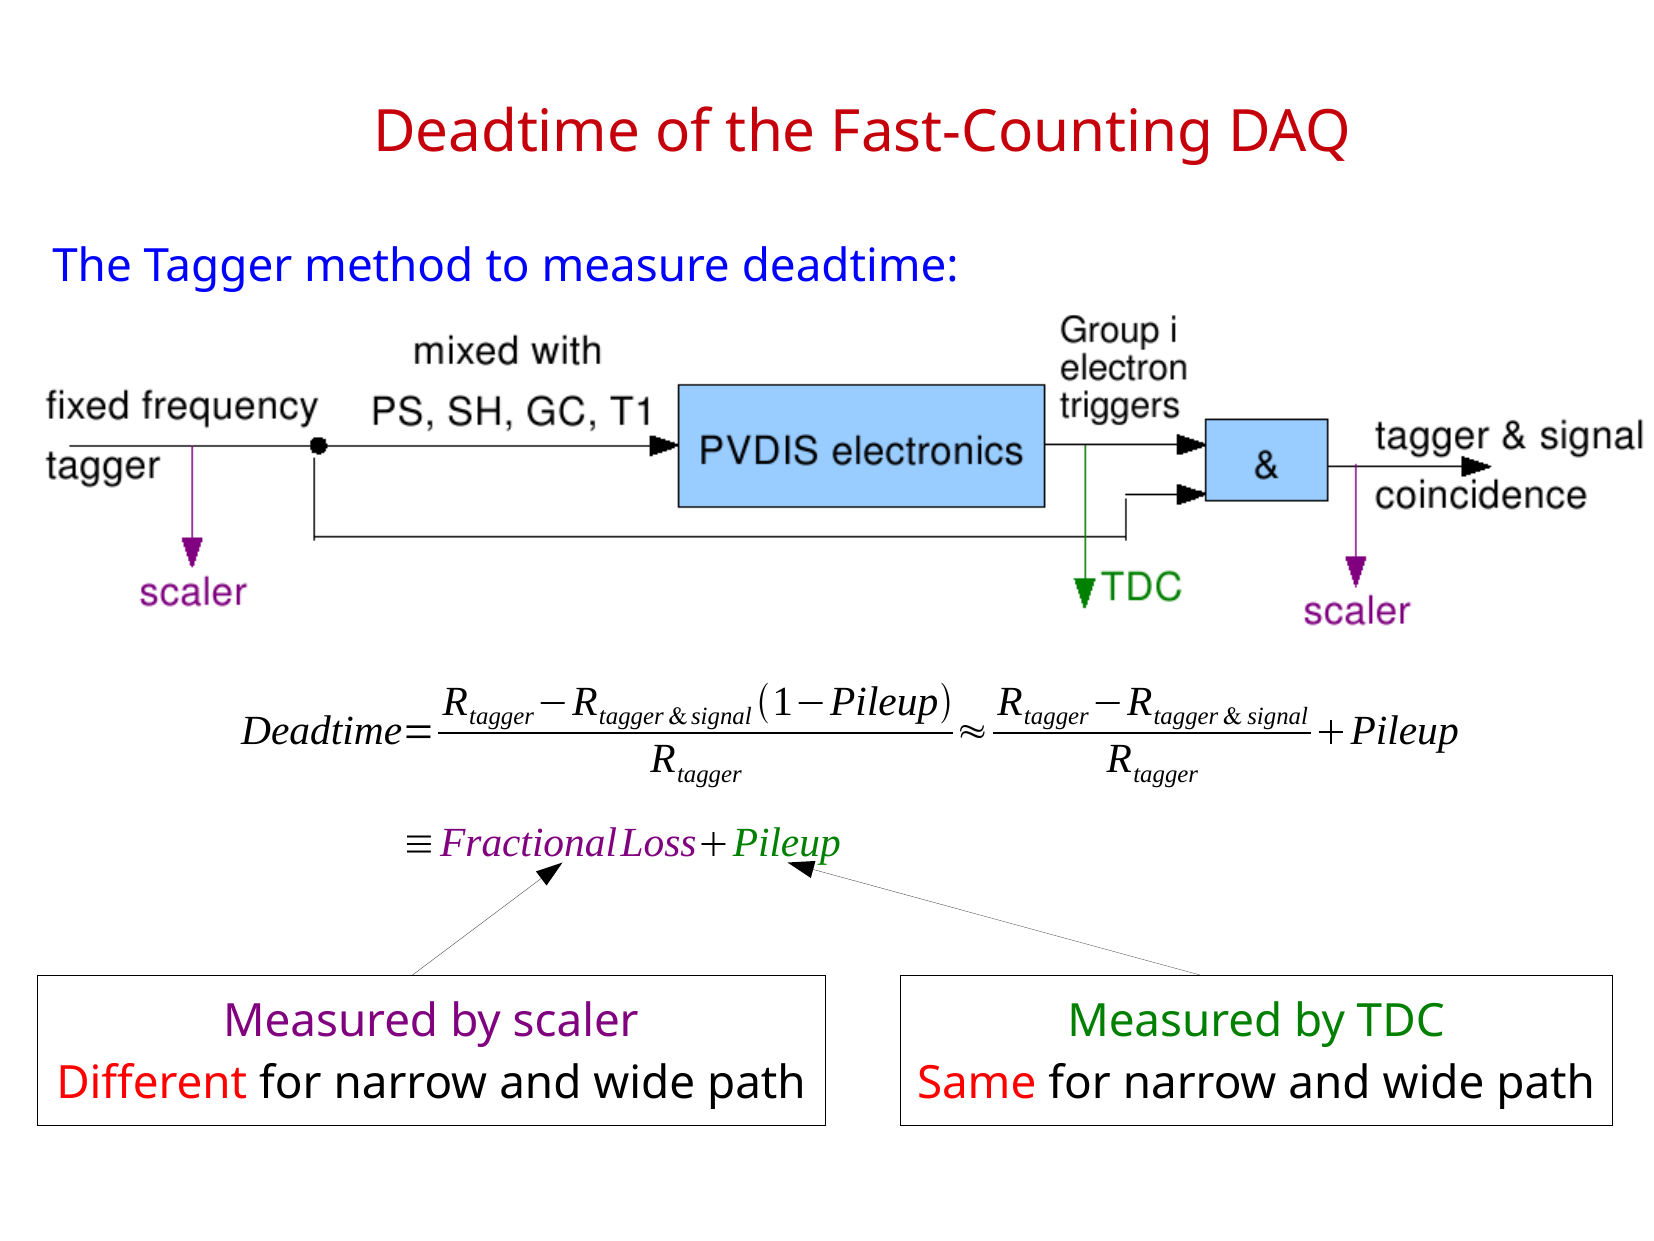

# Deadtime of the Fast-Counting DAQ
The Tagger method to measure deadtime:
Measured by scaler
Different for narrow and wide path
Measured by TDC
Same for narrow and wide path